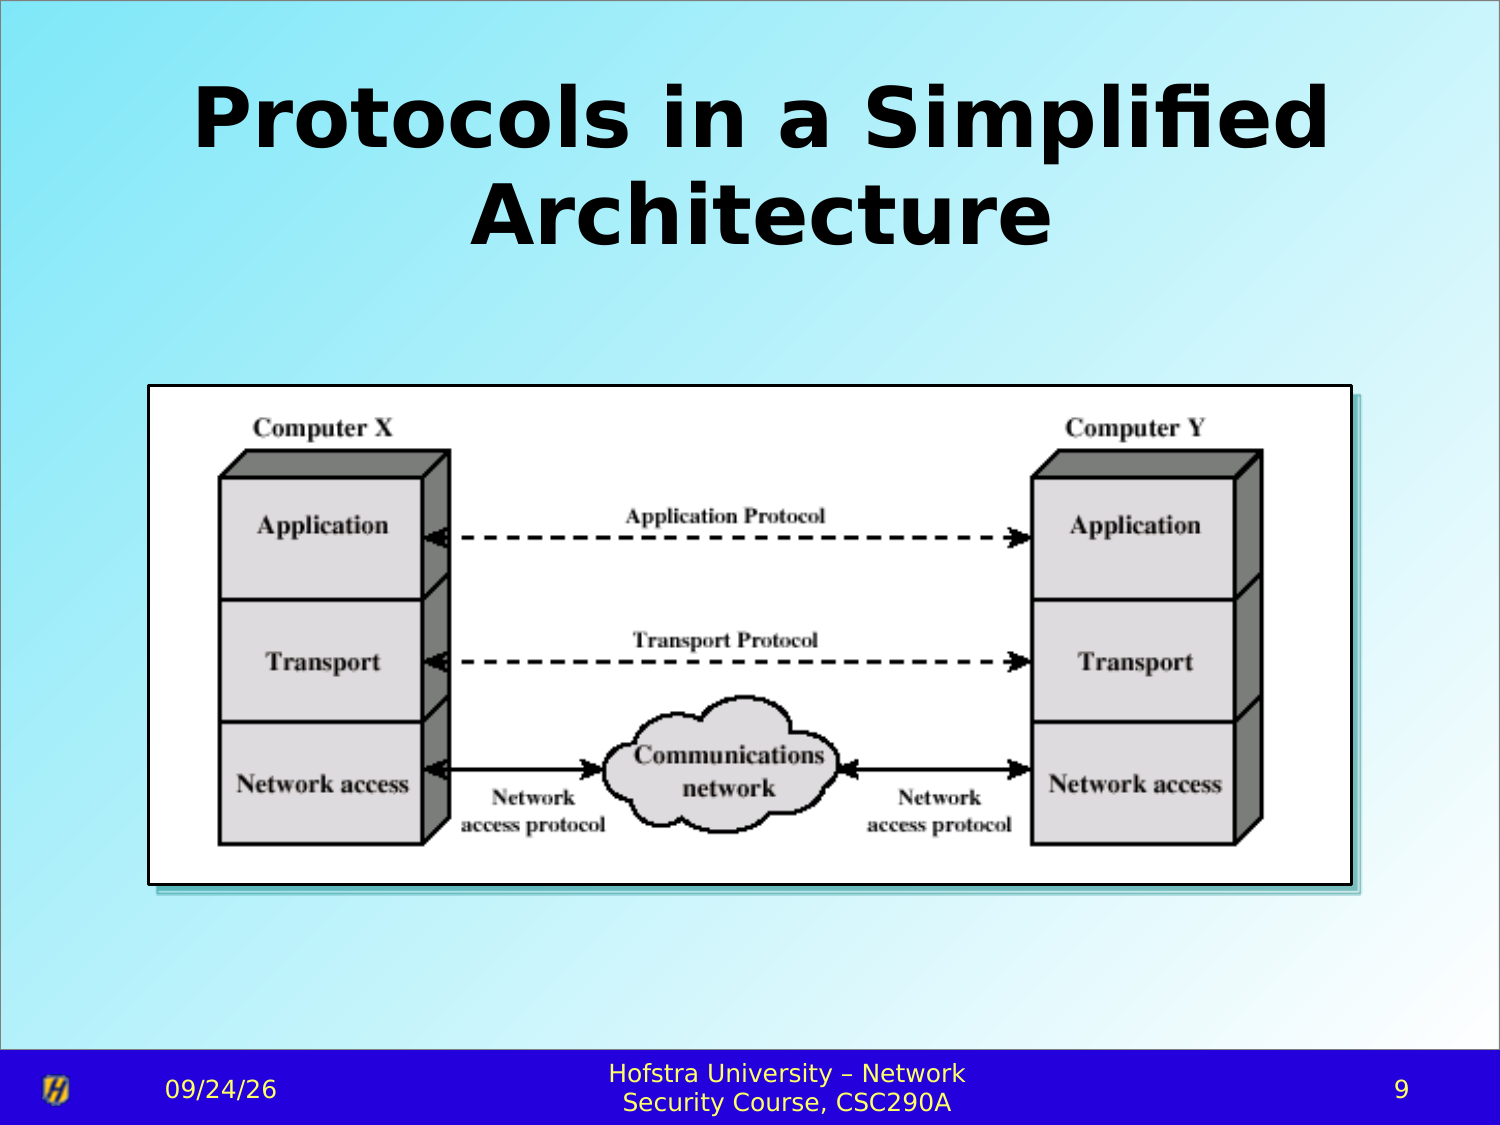

# Protocols in a Simplified Architecture
9